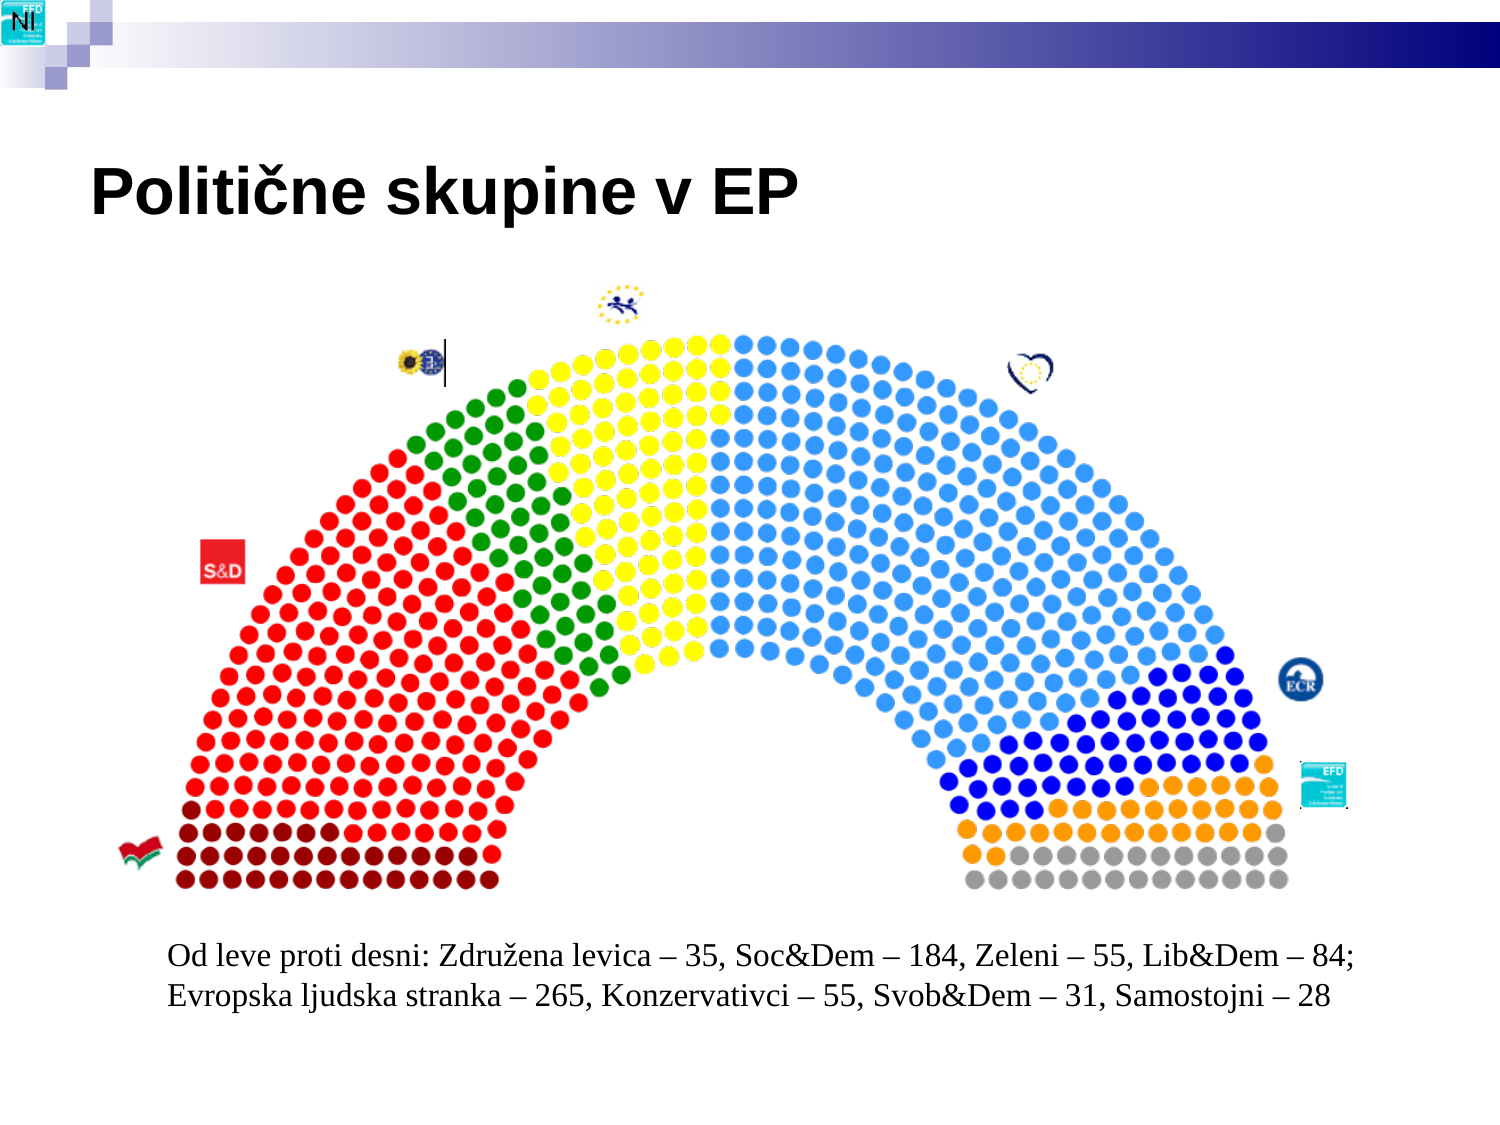

# Politične skupine v EP
Od leve proti desni: Združena levica – 35, Soc&Dem – 184, Zeleni – 55, Lib&Dem – 84;
Evropska ljudska stranka – 265, Konzervativci – 55, Svob&Dem – 31, Samostojni – 28